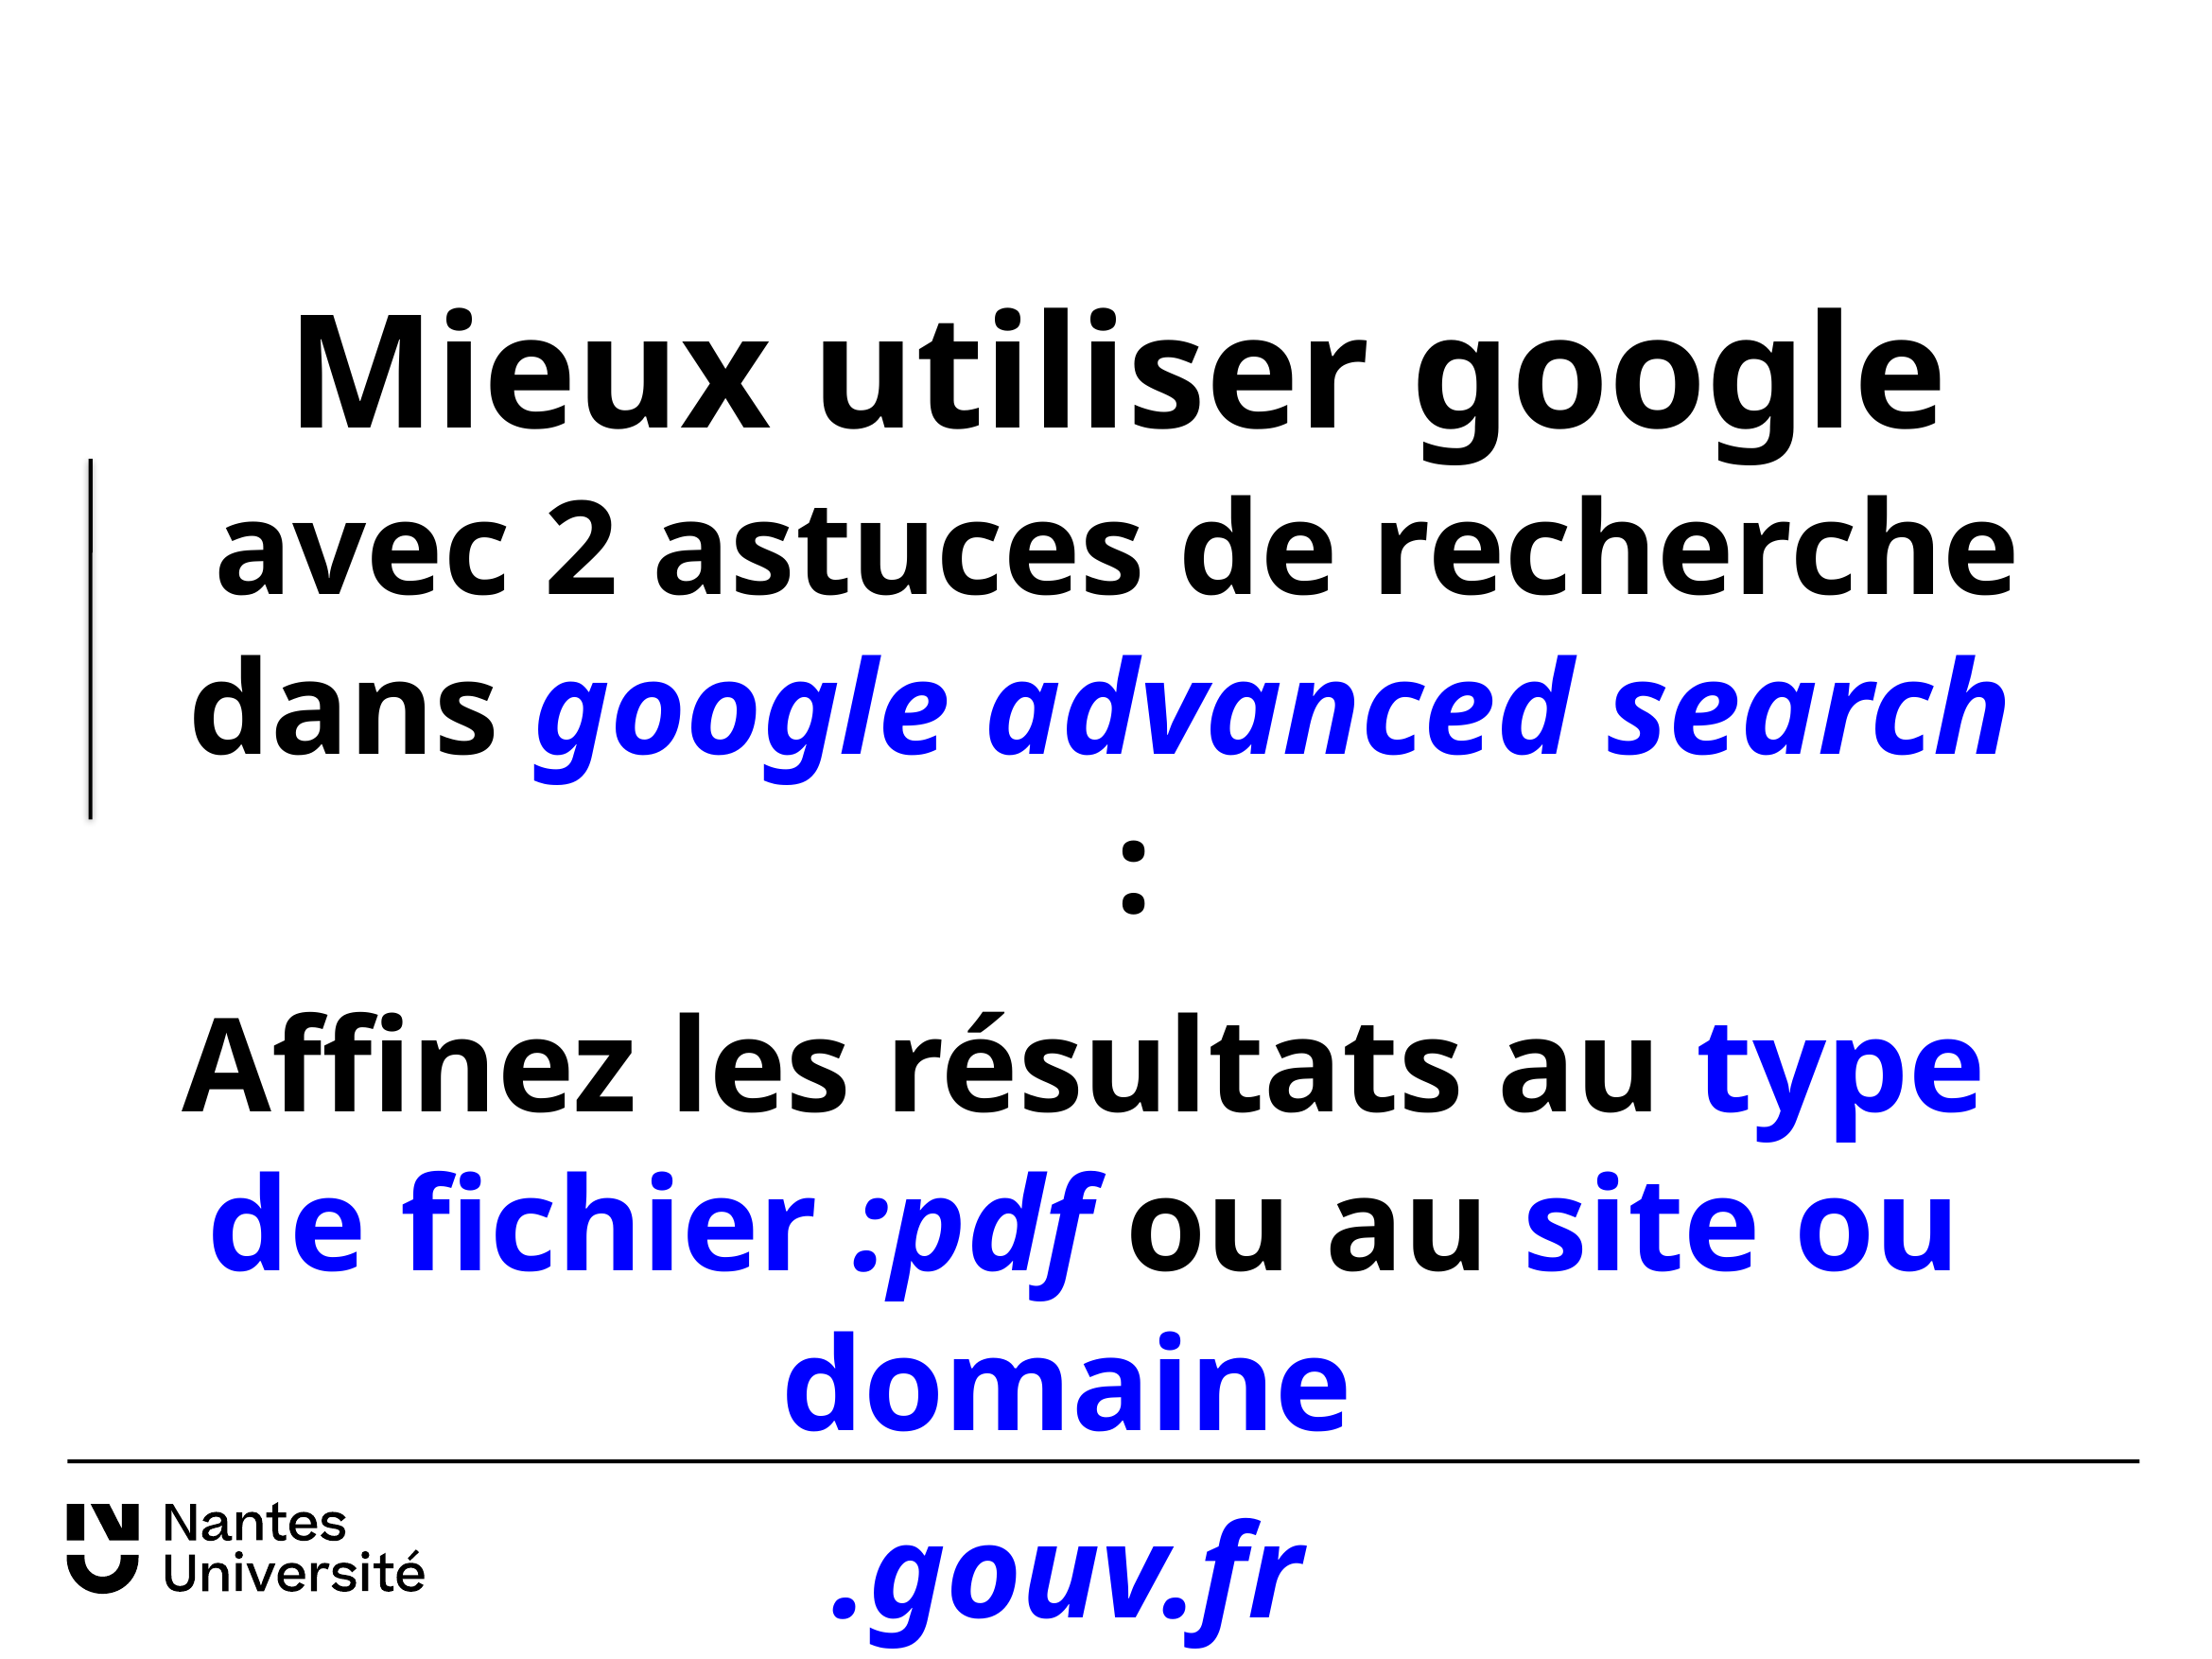

# Mieux utiliser google avec 2 astuces de recherche dans google advanced search  :
Affinez les résultats au type de fichier :pdf ou au site ou domaine
 .gouv.fr